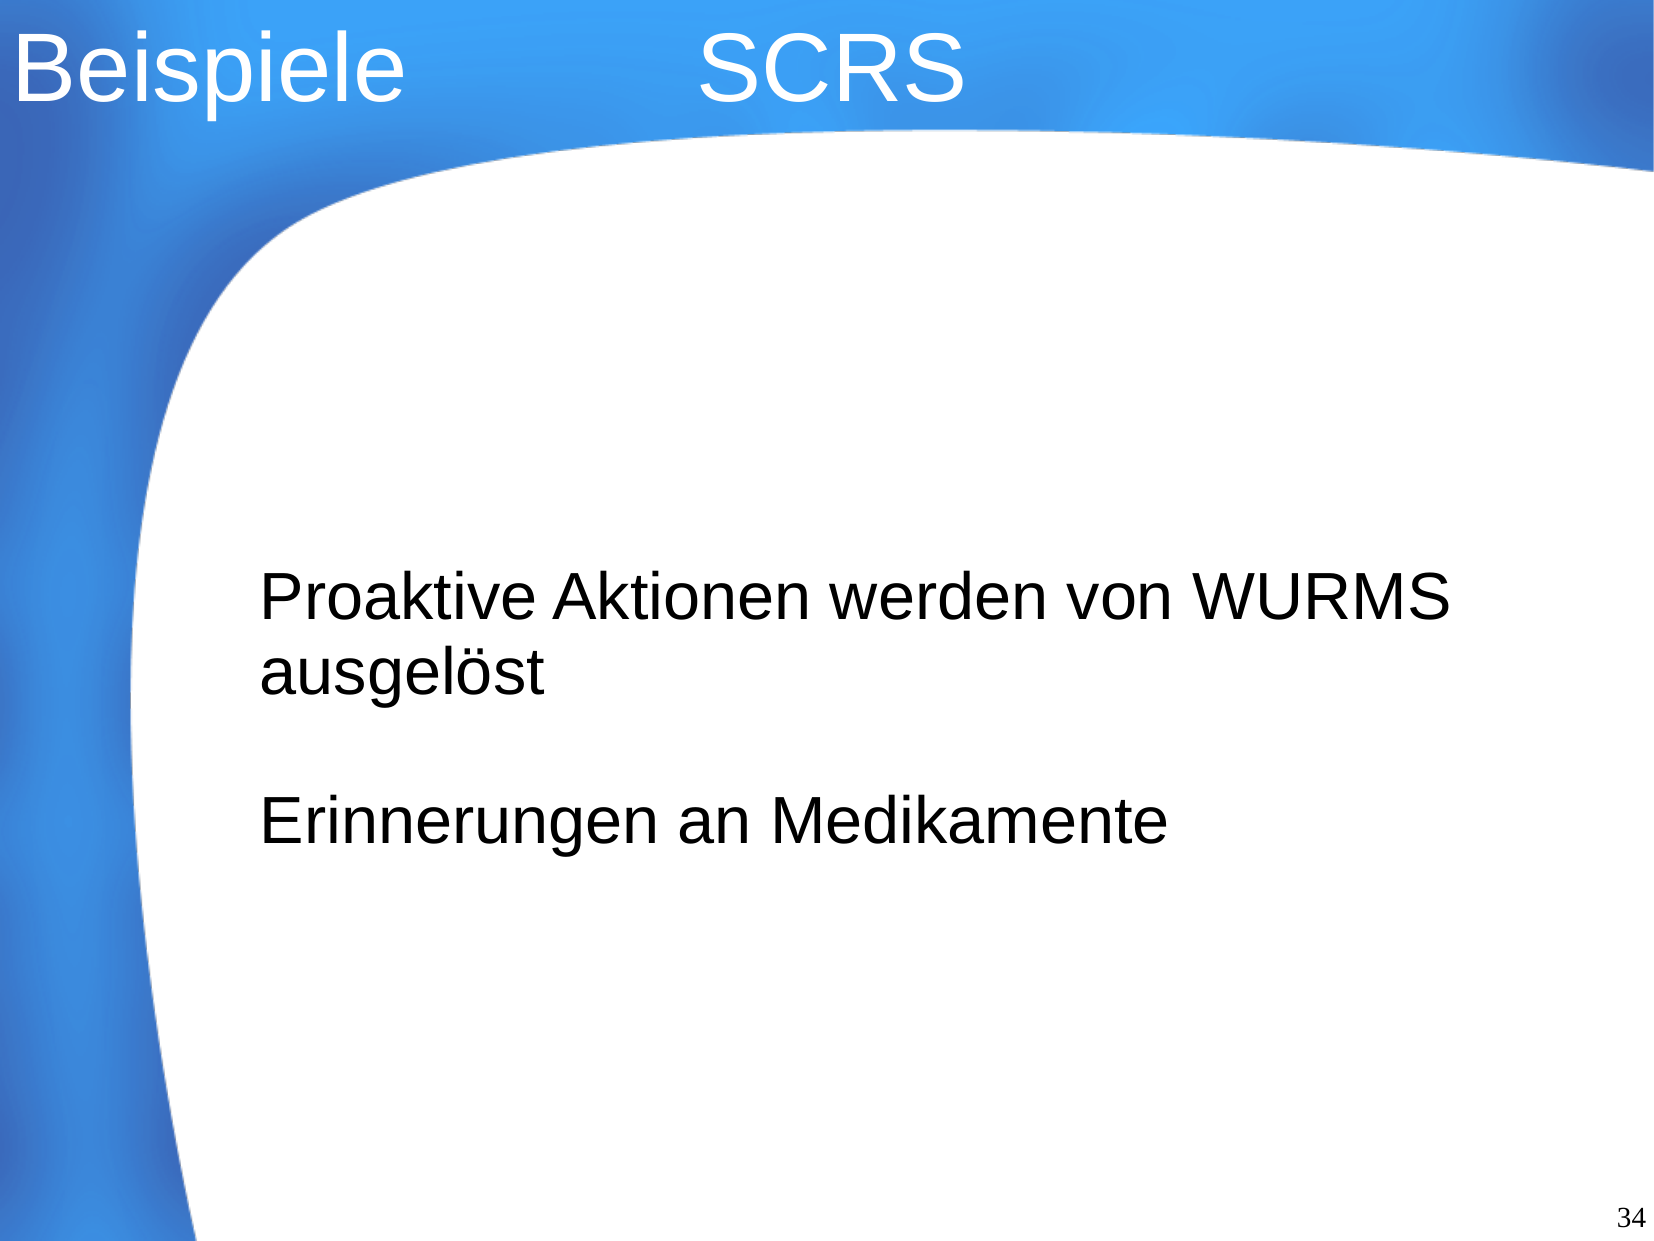

Beispiele
# SCRS
Proaktive Aktionen werden von WURMS ausgelöst
Erinnerungen an Medikamente
34